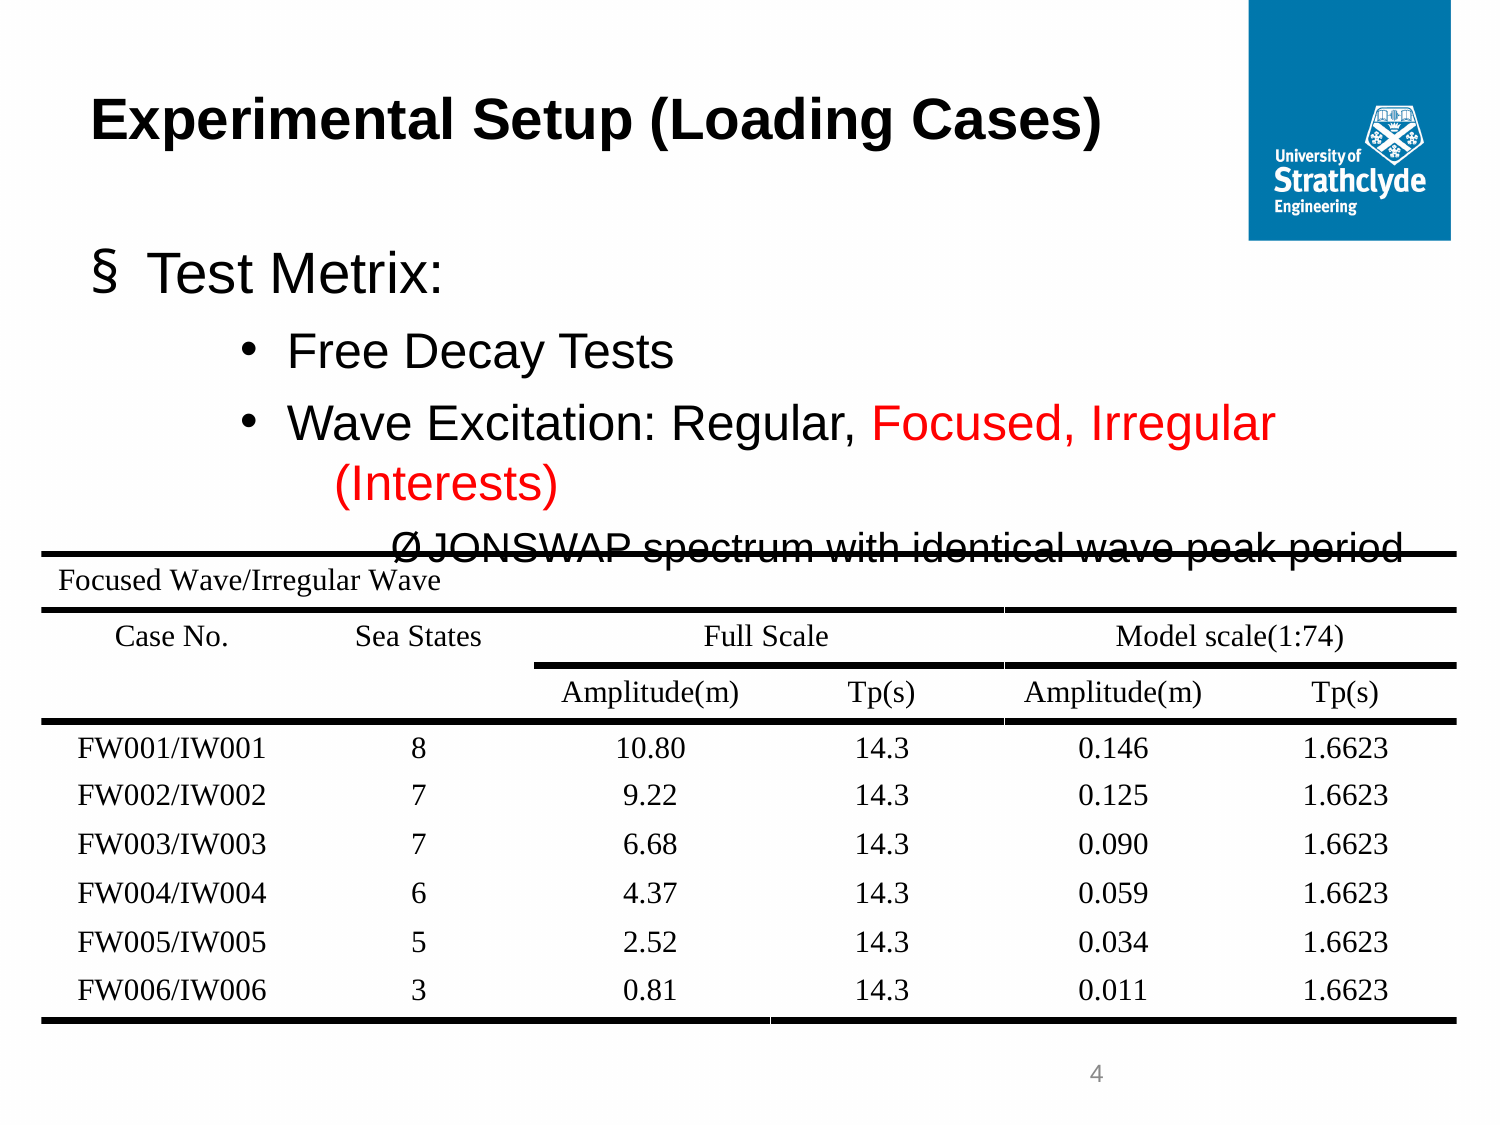

# Experimental Setup (Loading Cases)
Test Metrix:
Free Decay Tests
Wave Excitation: Regular, Focused, Irregular (Interests)
JONSWAP spectrum with identical wave peak period